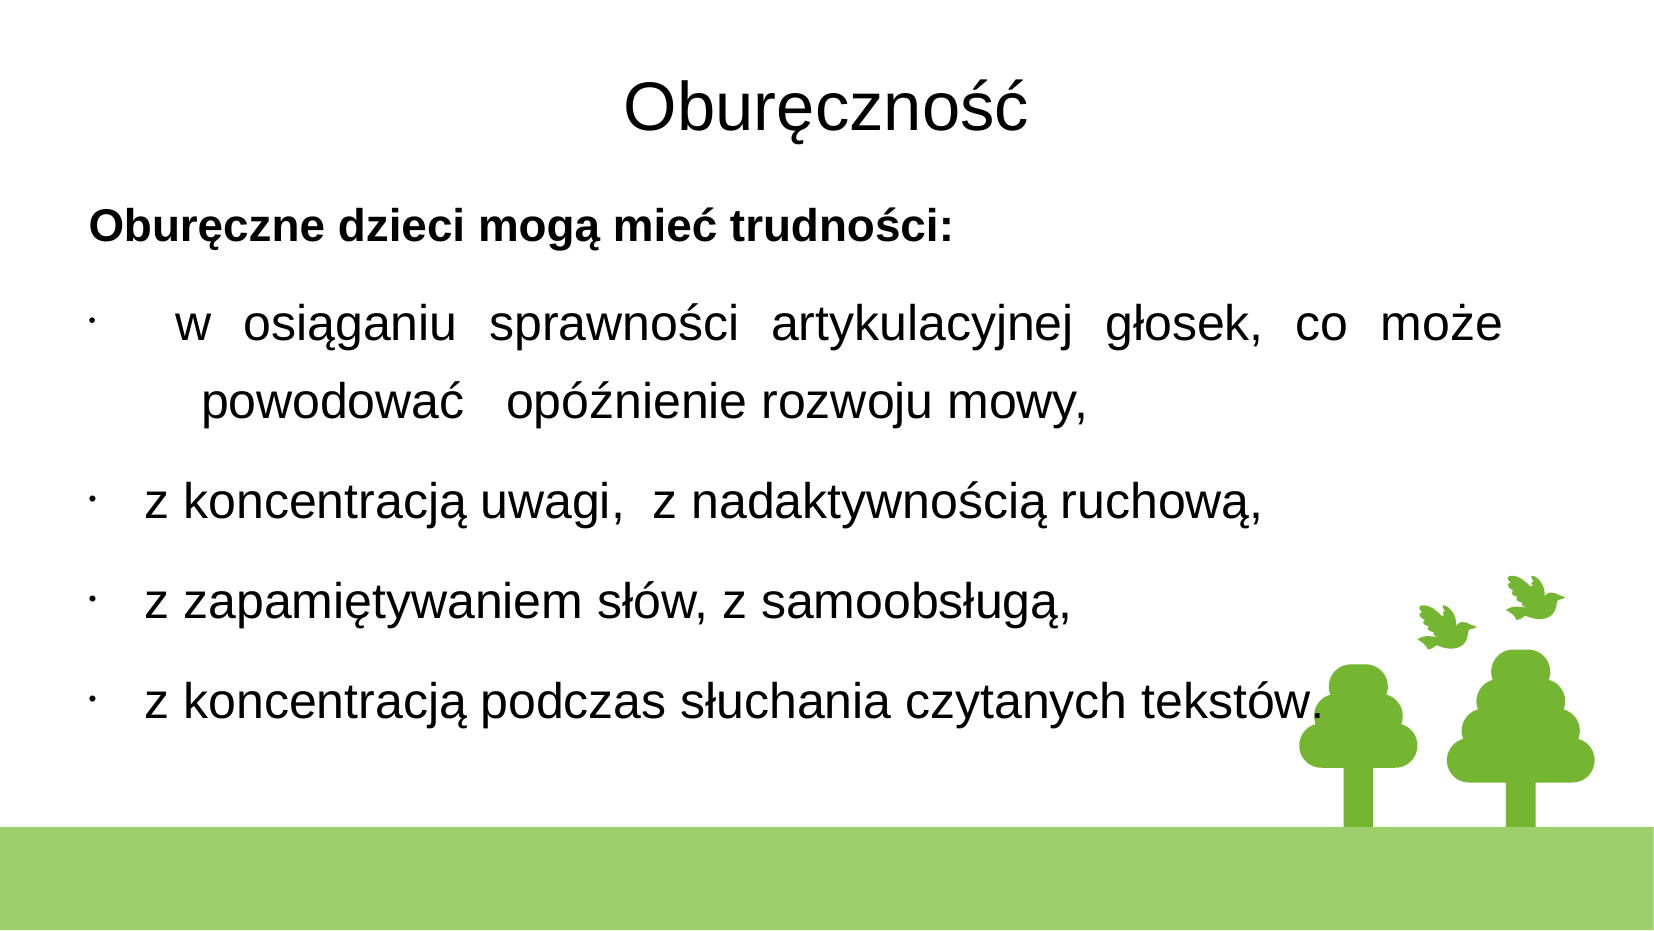

# Oburęczność
Oburęczne dzieci mogą mieć trudności:
 w osiąganiu sprawności artykulacyjnej głosek, co może powodować opóźnienie rozwoju mowy,
z koncentracją uwagi, z nadaktywnością ruchową,
z zapamiętywaniem słów, z samoobsługą,
z koncentracją podczas słuchania czytanych tekstów.